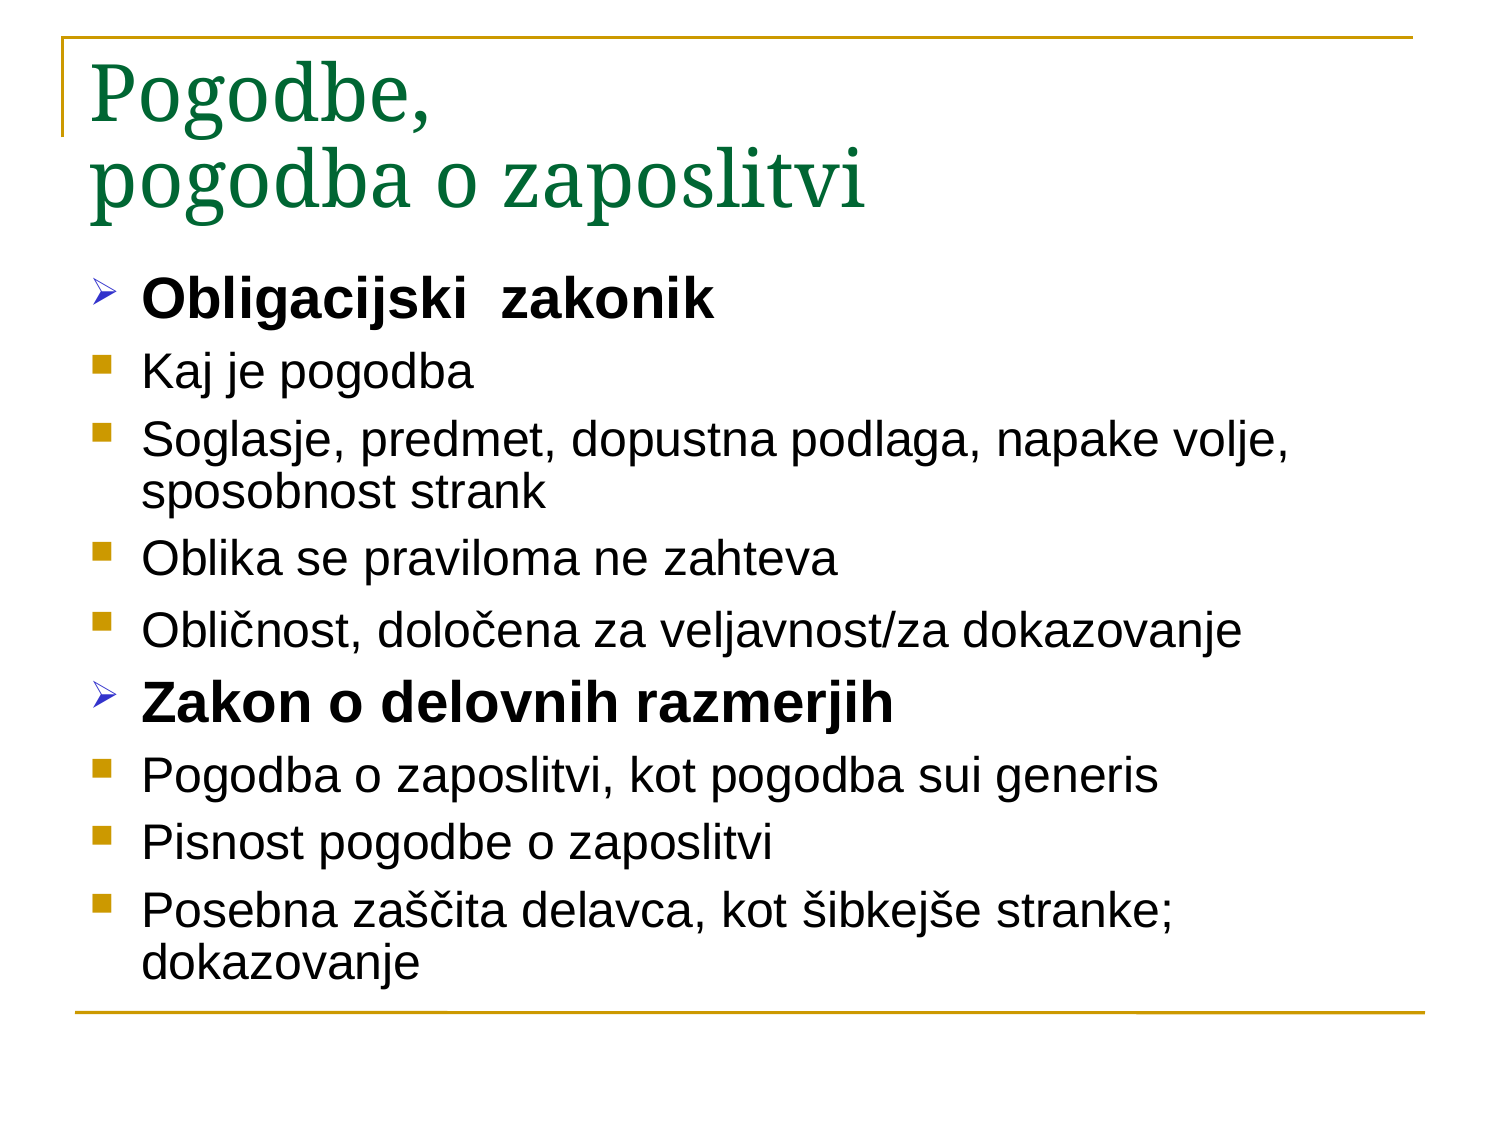

# Pogodbe, pogodba o zaposlitvi
Obligacijski zakonik
Kaj je pogodba
Soglasje, predmet, dopustna podlaga, napake volje, sposobnost strank
Oblika se praviloma ne zahteva
Obličnost, določena za veljavnost/za dokazovanje
Zakon o delovnih razmerjih
Pogodba o zaposlitvi, kot pogodba sui generis
Pisnost pogodbe o zaposlitvi
Posebna zaščita delavca, kot šibkejše stranke; dokazovanje